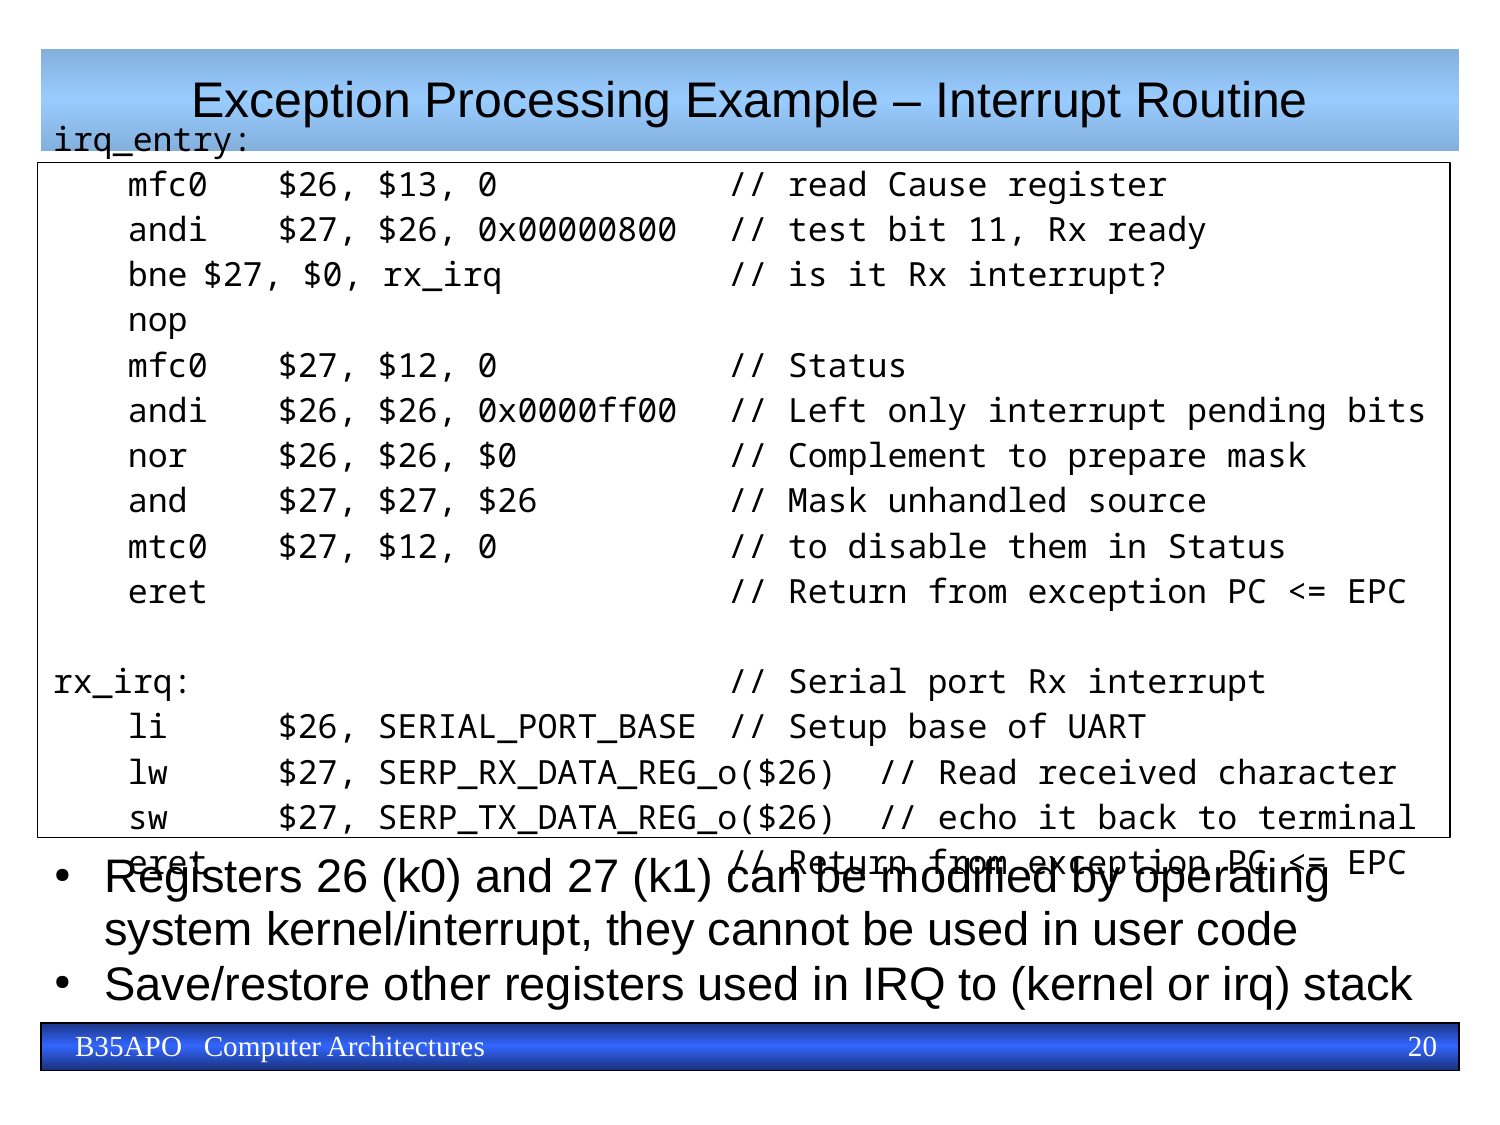

# Exception Processing Example – Interrupt Routine
irq_entry:
	mfc0	$26, $13, 0				// read Cause register
	andi	$27, $26, 0x00000800	// test bit 11, Rx ready
	bne	$27, $0, rx_irq			// is it Rx interrupt?
	nop
	mfc0	$27, $12, 0				// Status
	andi	$26, $26, 0x0000ff00	// Left only interrupt pending bits
	nor 	$26, $26, $0			// Complement to prepare mask
	and 	$27, $27, $26			// Mask unhandled source
	mtc0	$27, $12, 0				// to disable them in Status
	eret							// Return from exception PC <= EPC
rx_irq:								// Serial port Rx interrupt
	li 	$26, SERIAL_PORT_BASE	// Setup base of UART
	lw 	$27, SERP_RX_DATA_REG_o($26)	// Read received character
	sw 	$27, SERP_TX_DATA_REG_o($26)	// echo it back to terminal
	eret							// Return from exception PC <= EPC
Registers 26 (k0) and 27 (k1) can be modified by operating system kernel/interrupt, they cannot be used in user code
Save/restore other registers used in IRQ to (kernel or irq) stack
B35APO Computer Architectures
20